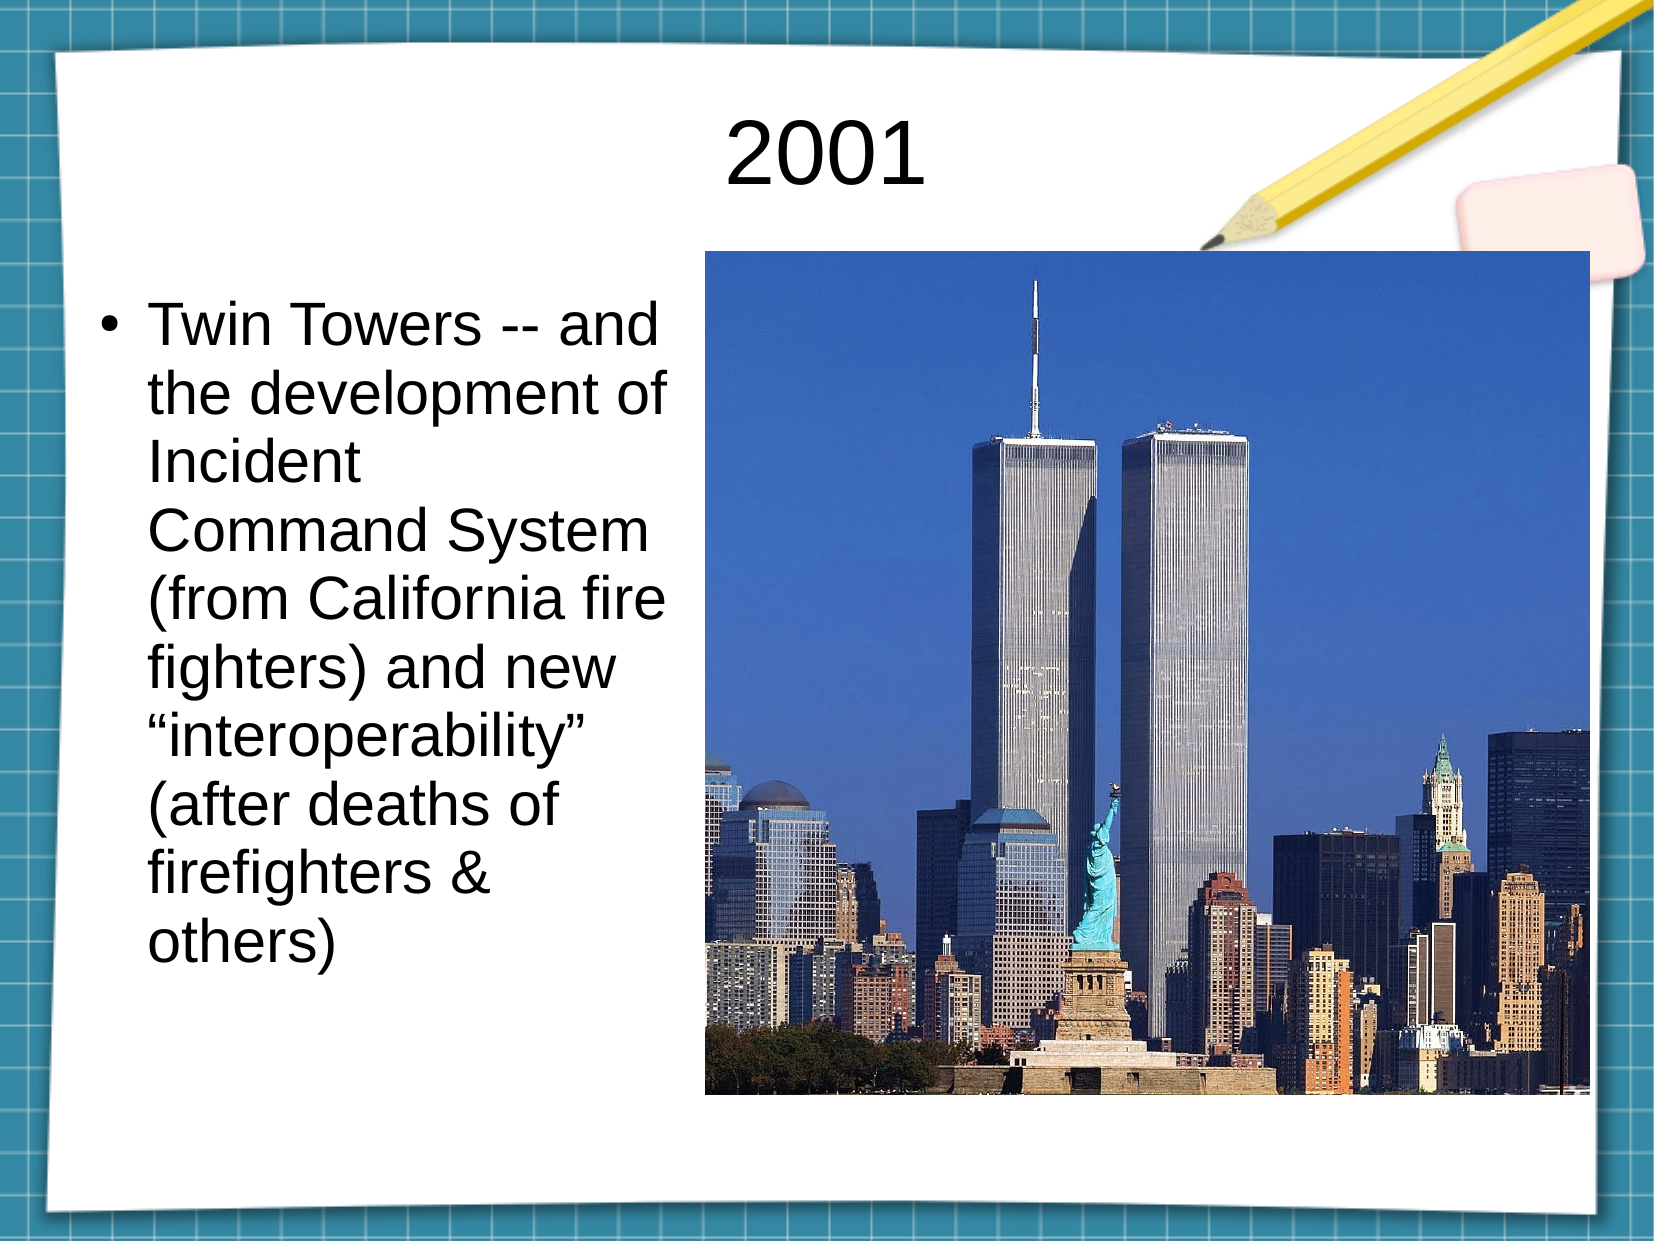

# 2001
Twin Towers -- and the development of Incident Command System (from California fire fighters) and new “interoperability” (after deaths of firefighters & others)